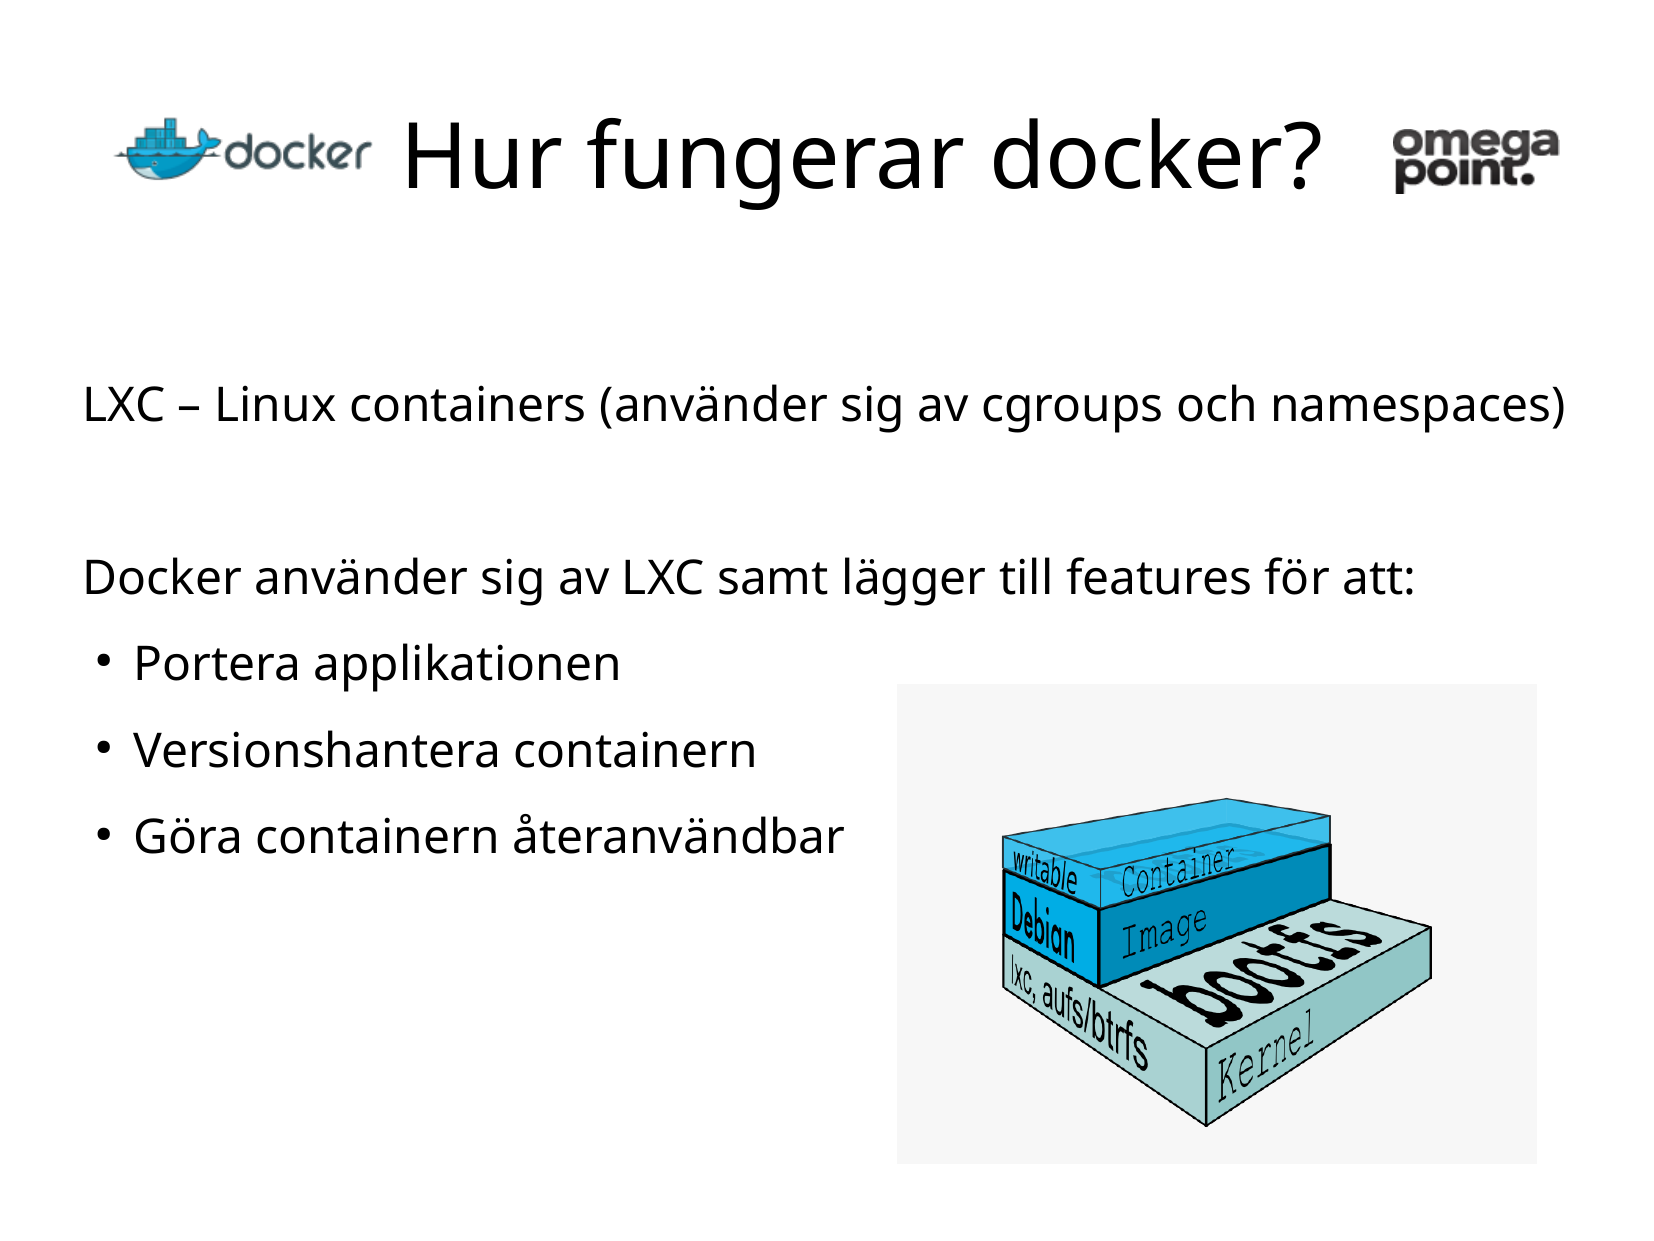

# Hur fungerar docker?
LXC – Linux containers (använder sig av cgroups och namespaces)
Docker använder sig av LXC samt lägger till features för att:
Portera applikationen
Versionshantera containern
Göra containern återanvändbar